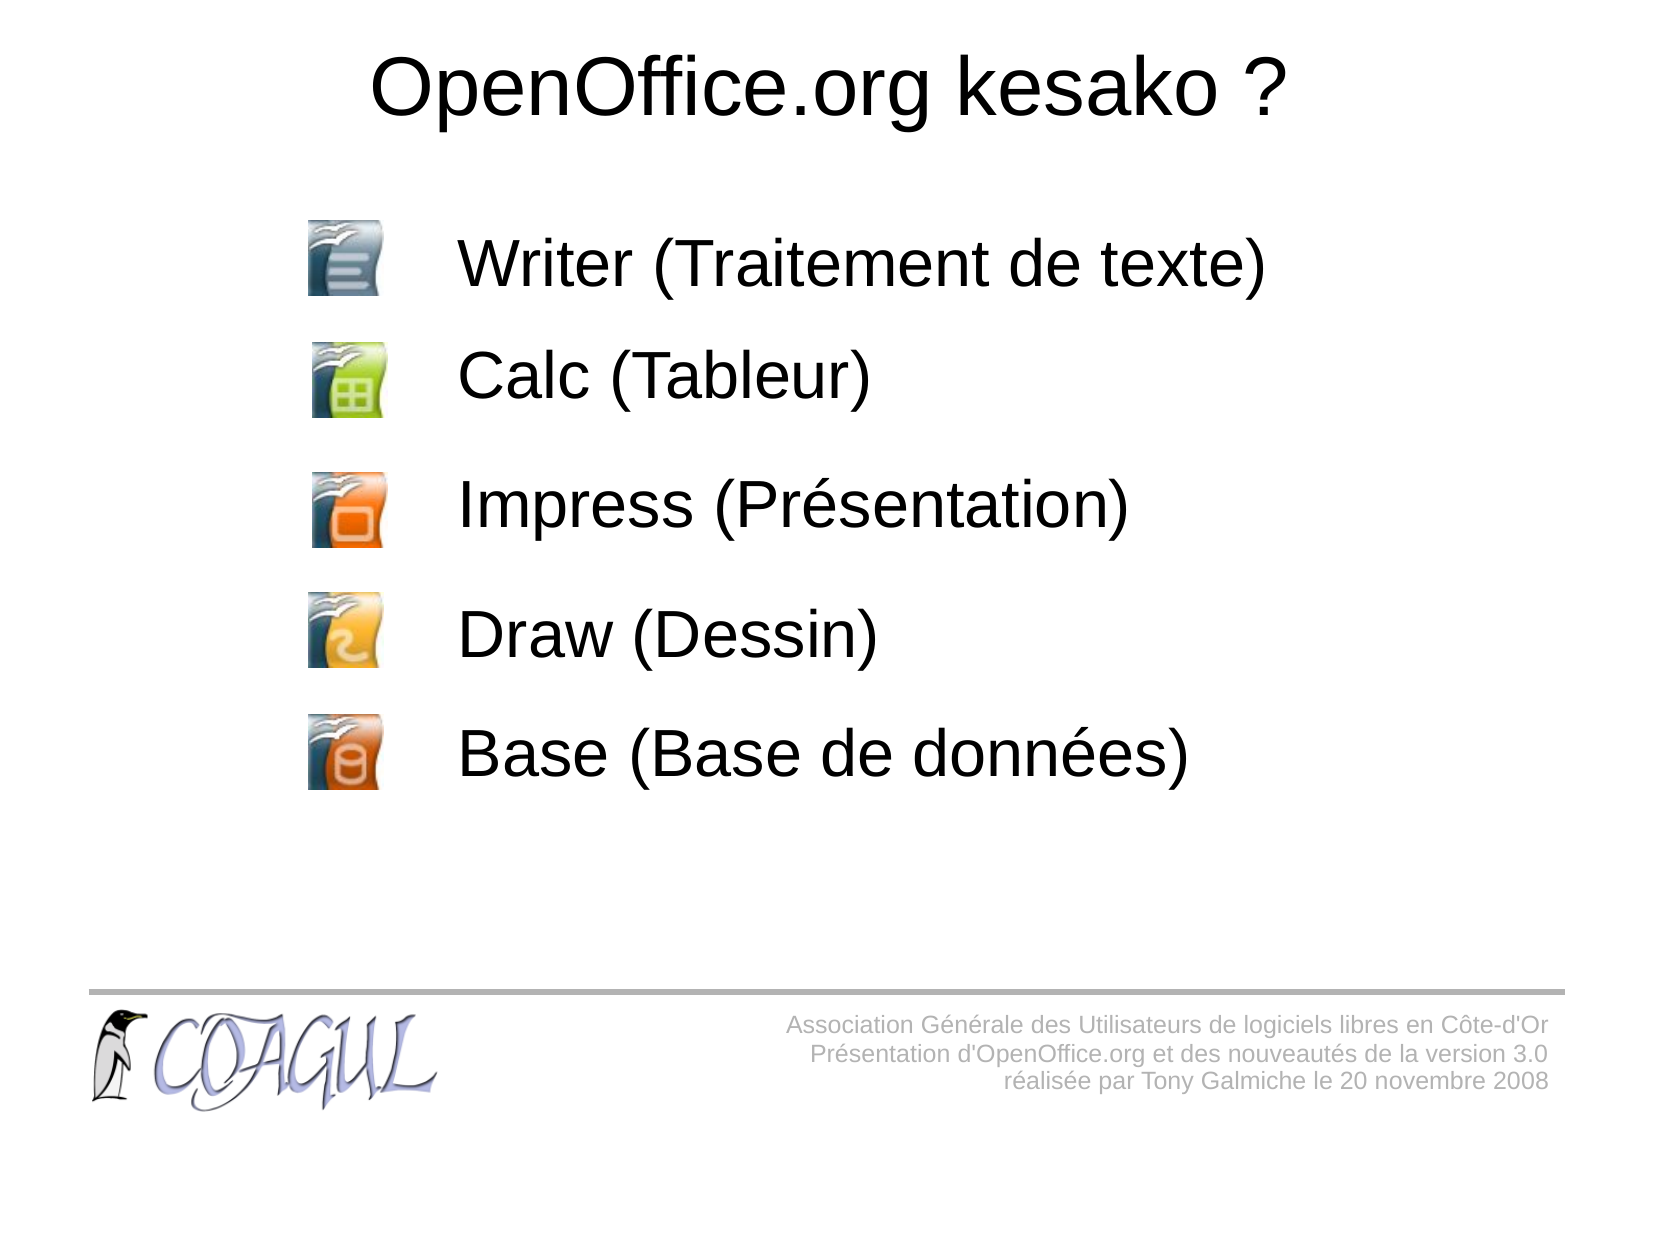

# OpenOffice.org kesako ?
Writer (Traitement de texte)
Calc (Tableur)
Impress (Présentation)
Draw (Dessin)
Base (Base de données)